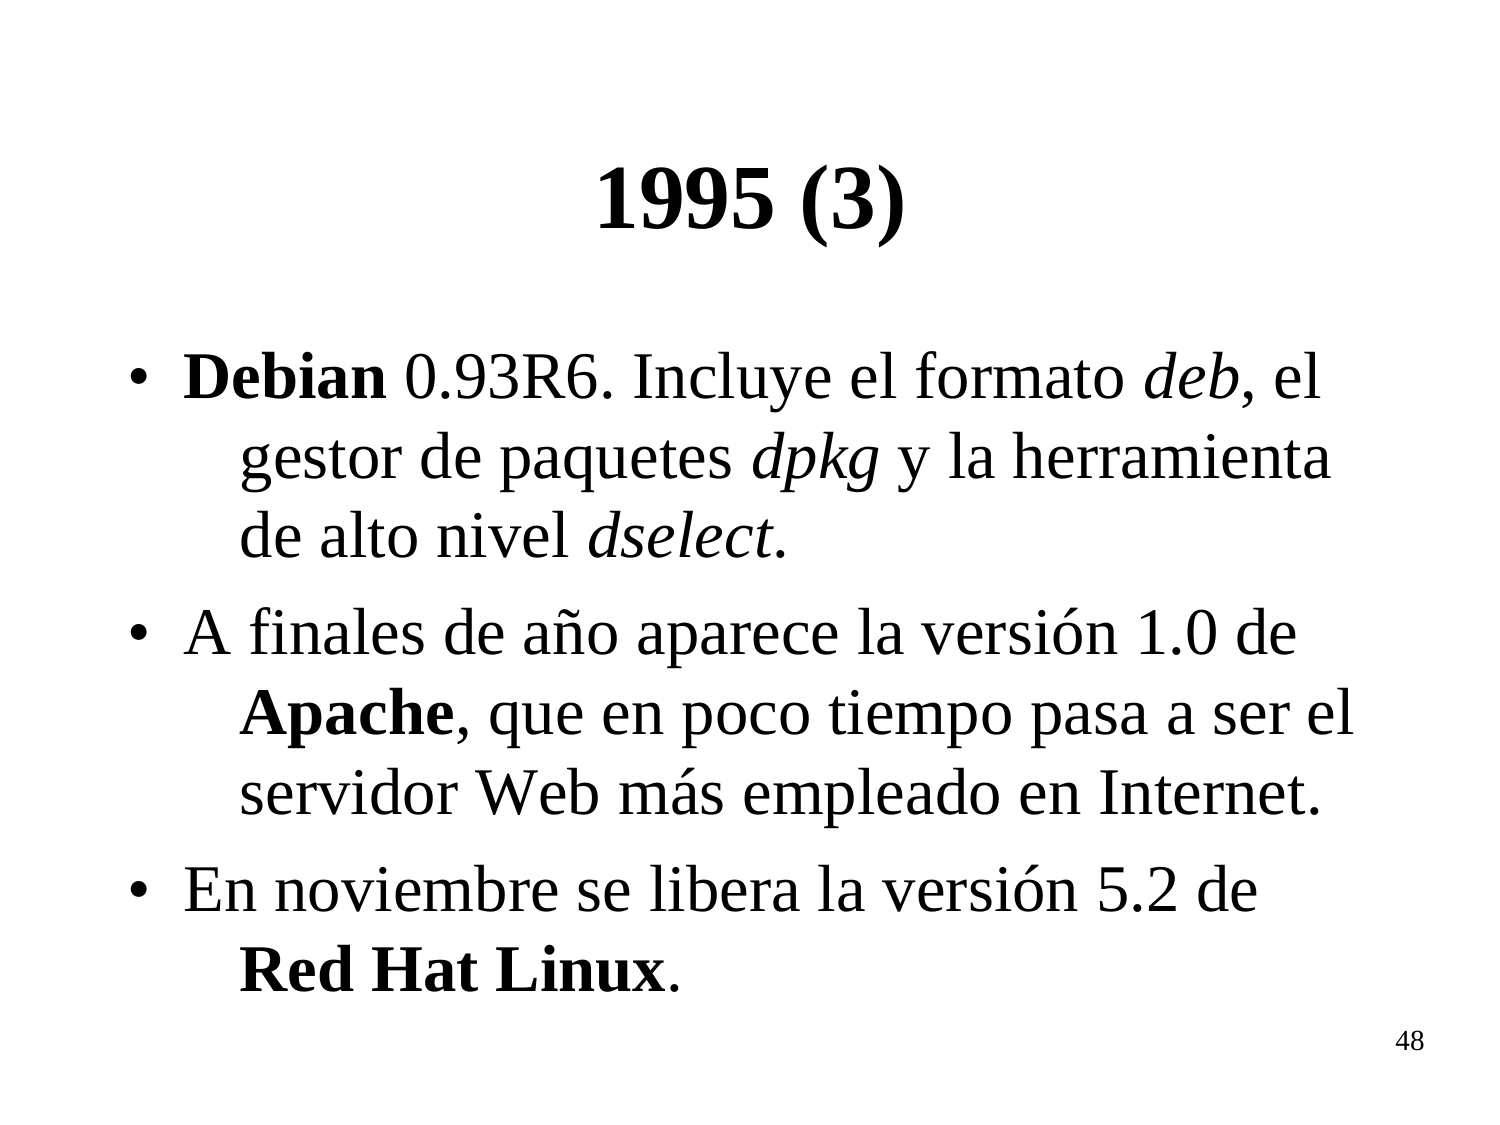

# 1995 (3)
Debian 0.93R6. Incluye el formato deb, el gestor de paquetes dpkg y la herramienta de alto nivel dselect.
A finales de año aparece la versión 1.0 de Apache, que en poco tiempo pasa a ser el servidor Web más empleado en Internet.
En noviembre se libera la versión 5.2 de Red Hat Linux.
48